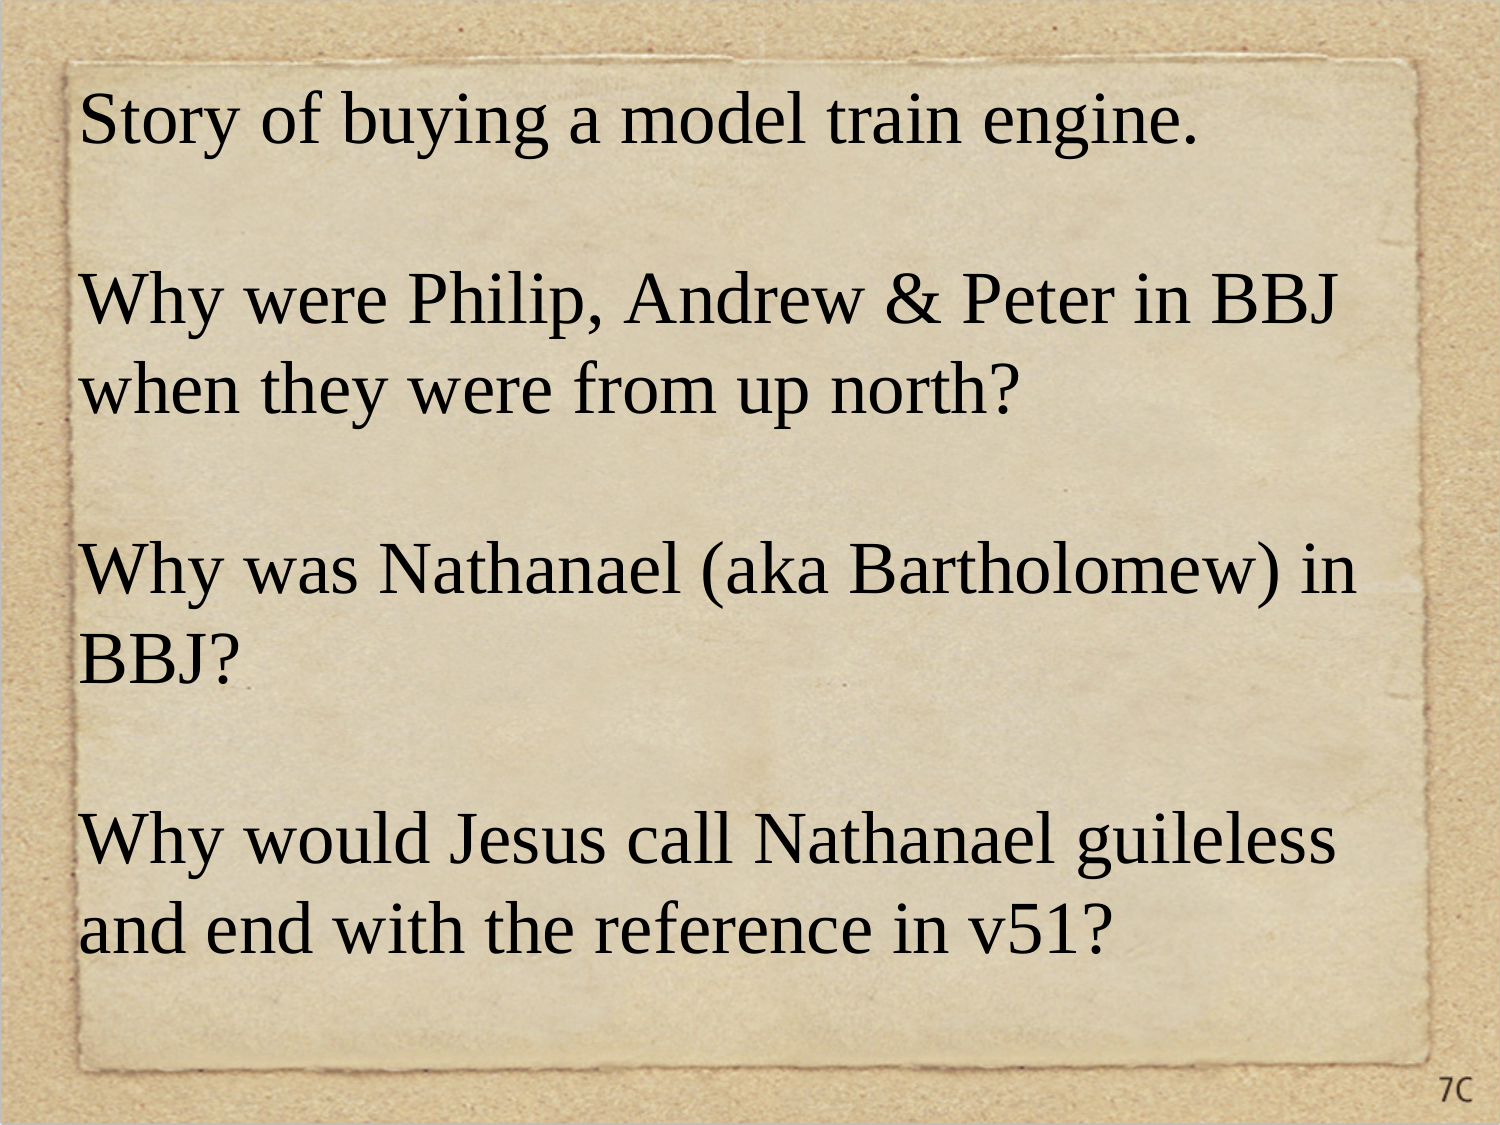

Story of buying a model train engine.
Why were Philip, Andrew & Peter in BBJ when they were from up north?
Why was Nathanael (aka Bartholomew) in BBJ?
Why would Jesus call Nathanael guileless and end with the reference in v51?